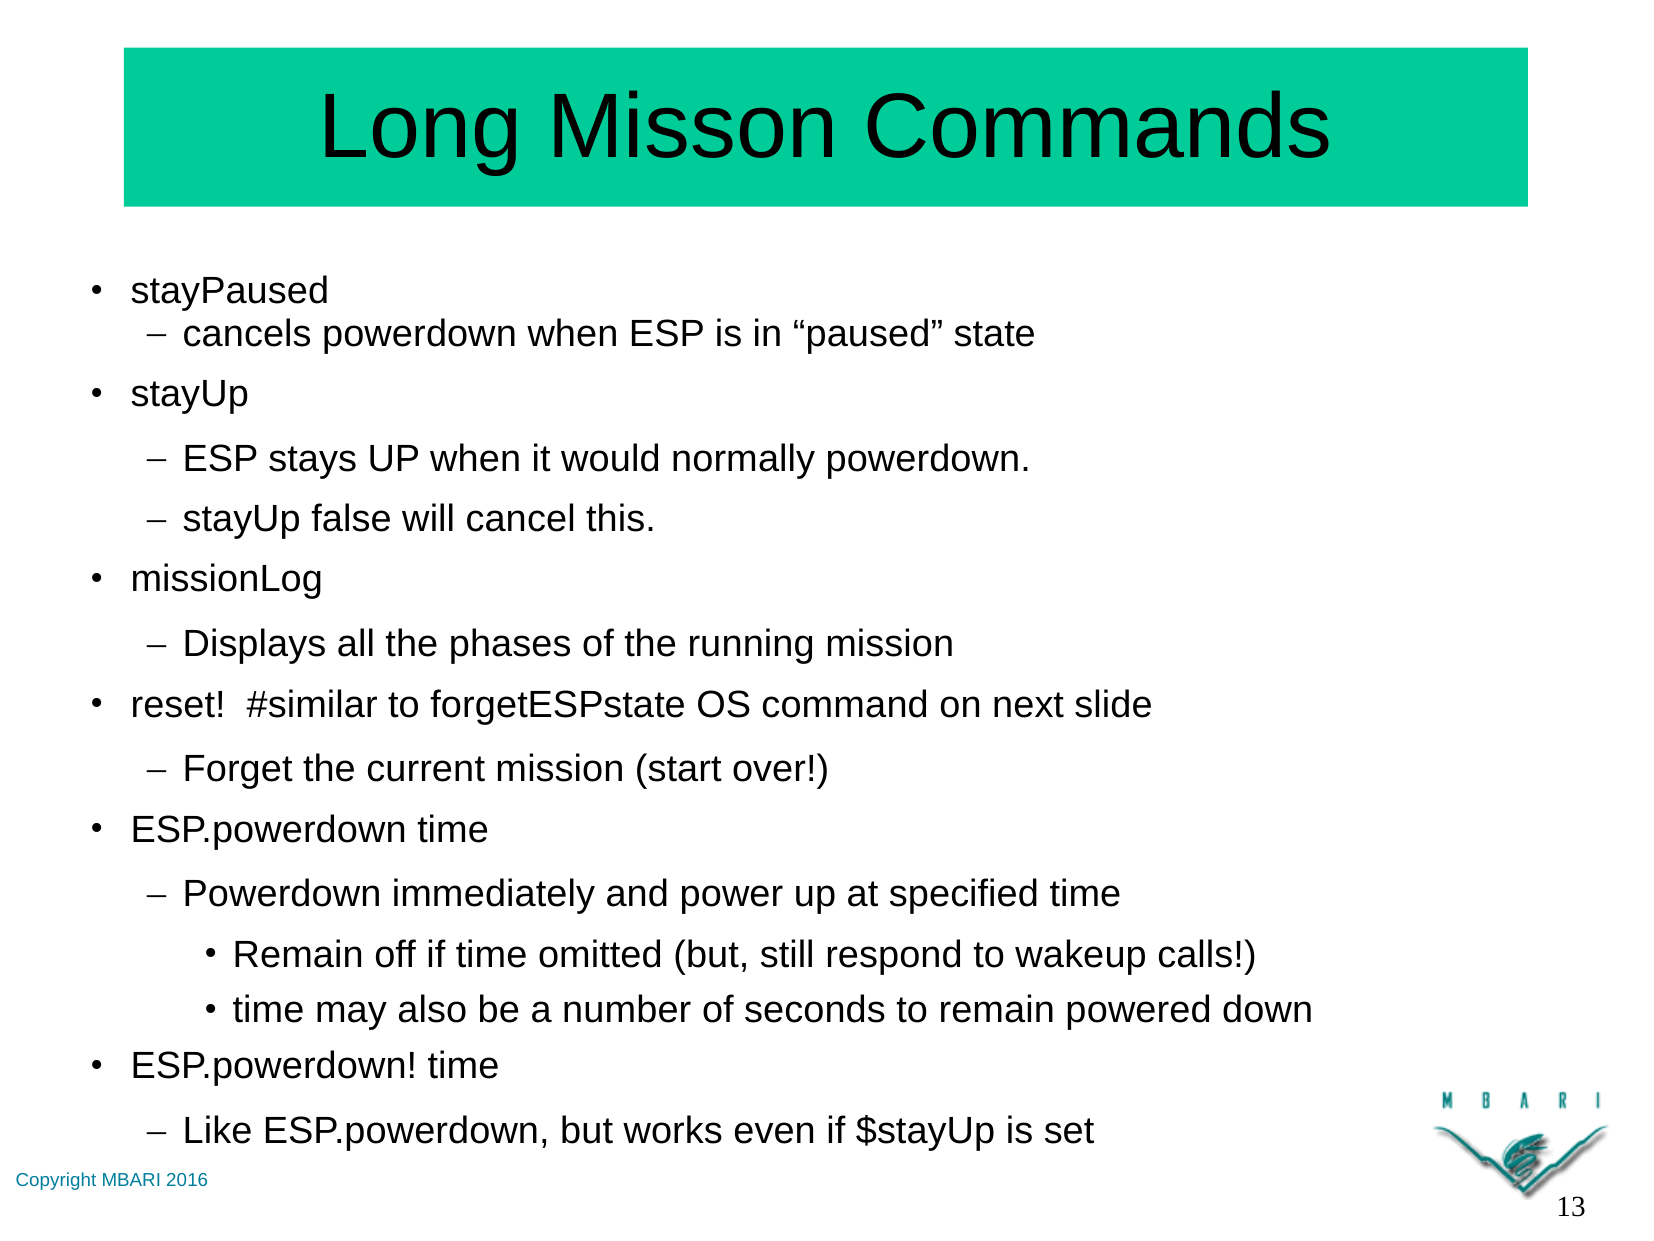

# Long Misson Commands
stayPaused
cancels powerdown when ESP is in “paused” state
stayUp
ESP stays UP when it would normally powerdown.
stayUp false will cancel this.
missionLog
Displays all the phases of the running mission
reset! #similar to forgetESPstate OS command on next slide
Forget the current mission (start over!)
ESP.powerdown time
Powerdown immediately and power up at specified time
Remain off if time omitted (but, still respond to wakeup calls!)
time may also be a number of seconds to remain powered down
ESP.powerdown! time
Like ESP.powerdown, but works even if $stayUp is set